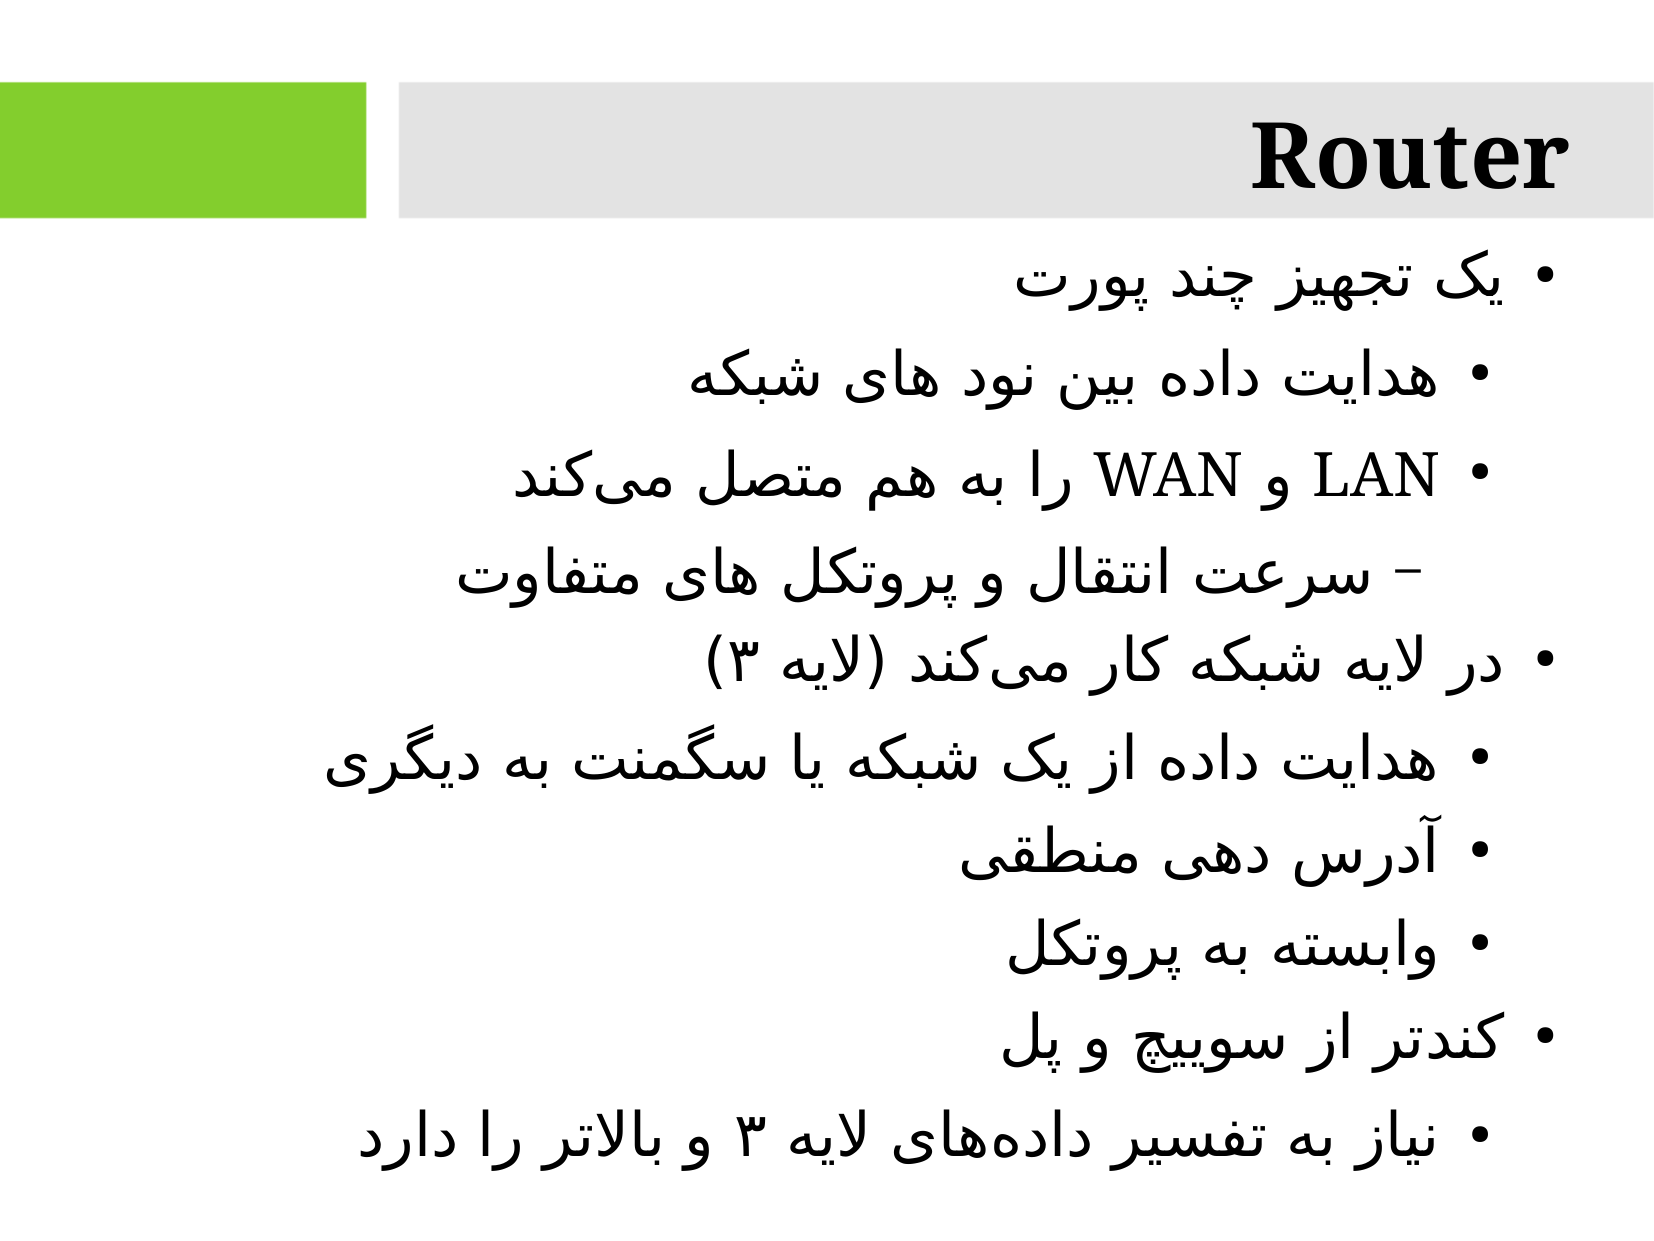

# Router
یک تجهیز چند پورت
هدایت داده بین نود های شبکه
LAN و WAN را به هم متصل می‌کند
سرعت انتقال و پروتکل های متفاوت
در لایه شبکه کار می‌کند (لایه ۳)
هدایت داده از یک شبکه یا سگمنت به دیگری
آدرس دهی منطقی
وابسته به پروتکل
کندتر از سوییچ و پل
نیاز به تفسیر داده‌های لایه ۳ و بالاتر را دارد